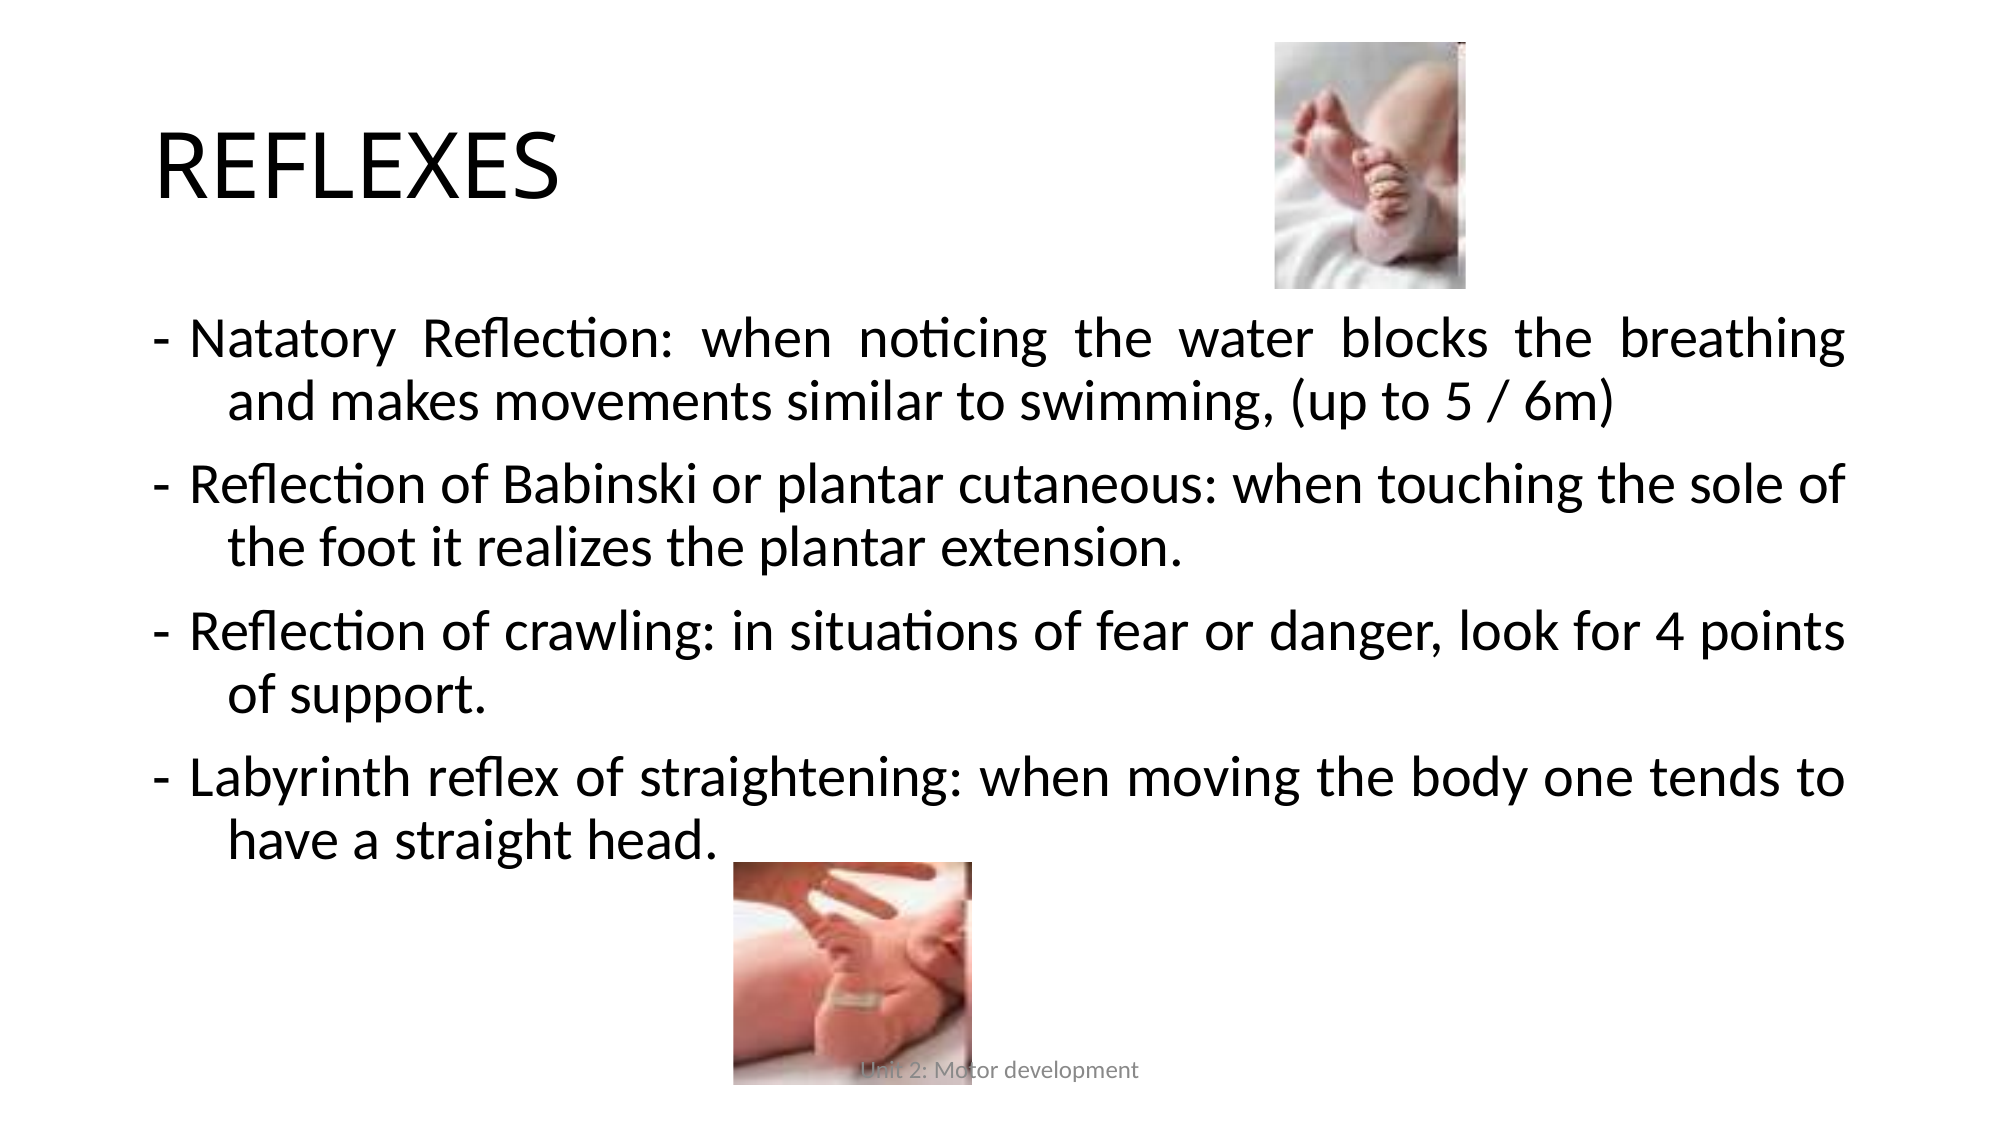

# REFLEXES
Natatory Reflection: when noticing the water blocks the breathing and makes movements similar to swimming, (up to 5 / 6m)
Reflection of Babinski or plantar cutaneous: when touching the sole of the foot it realizes the plantar extension.
Reflection of crawling: in situations of fear or danger, look for 4 points of support.
Labyrinth reflex of straightening: when moving the body one tends to have a straight head.
Unit 2: Motor development